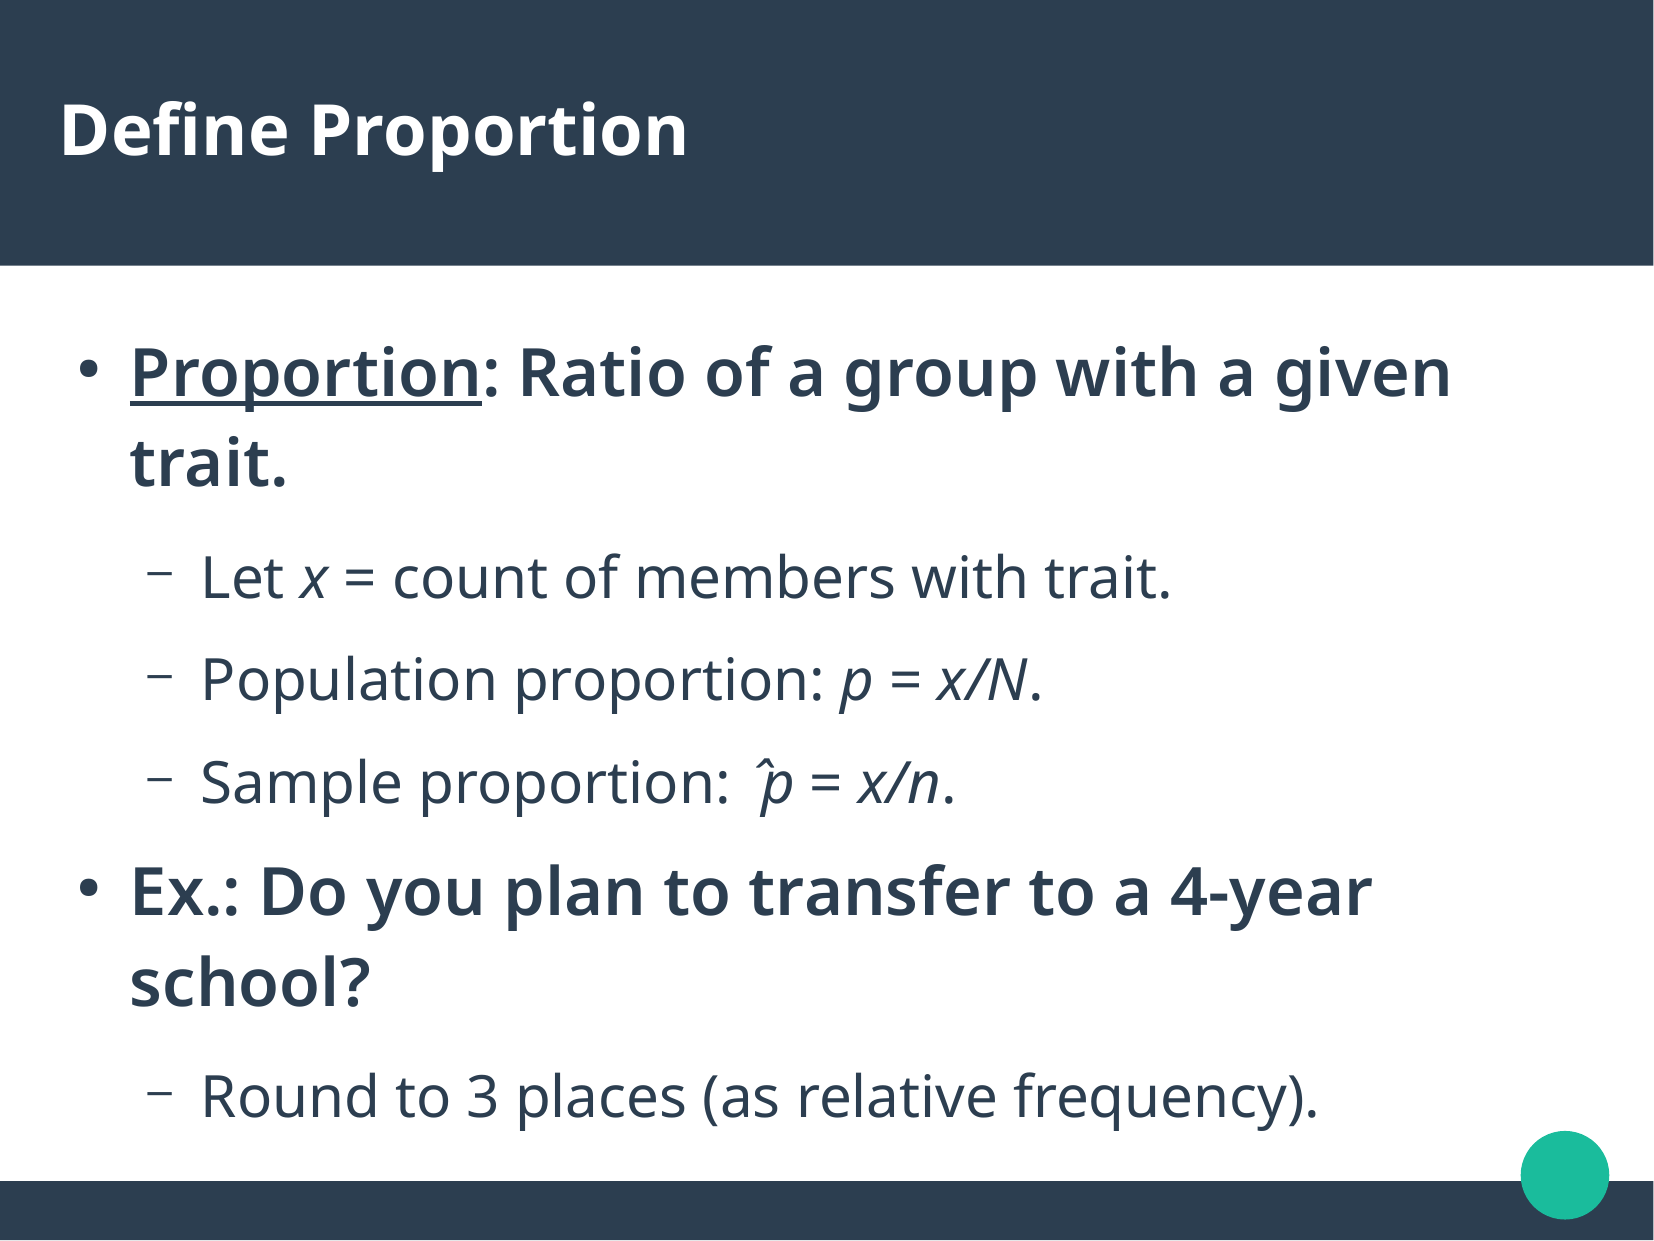

# Define Proportion
Proportion: Ratio of a group with a given trait.
Let x = count of members with trait.
Population proportion: p = x/N.
Sample proportion: ̂p = x/n.
Ex.: Do you plan to transfer to a 4-year school?
Round to 3 places (as relative frequency).